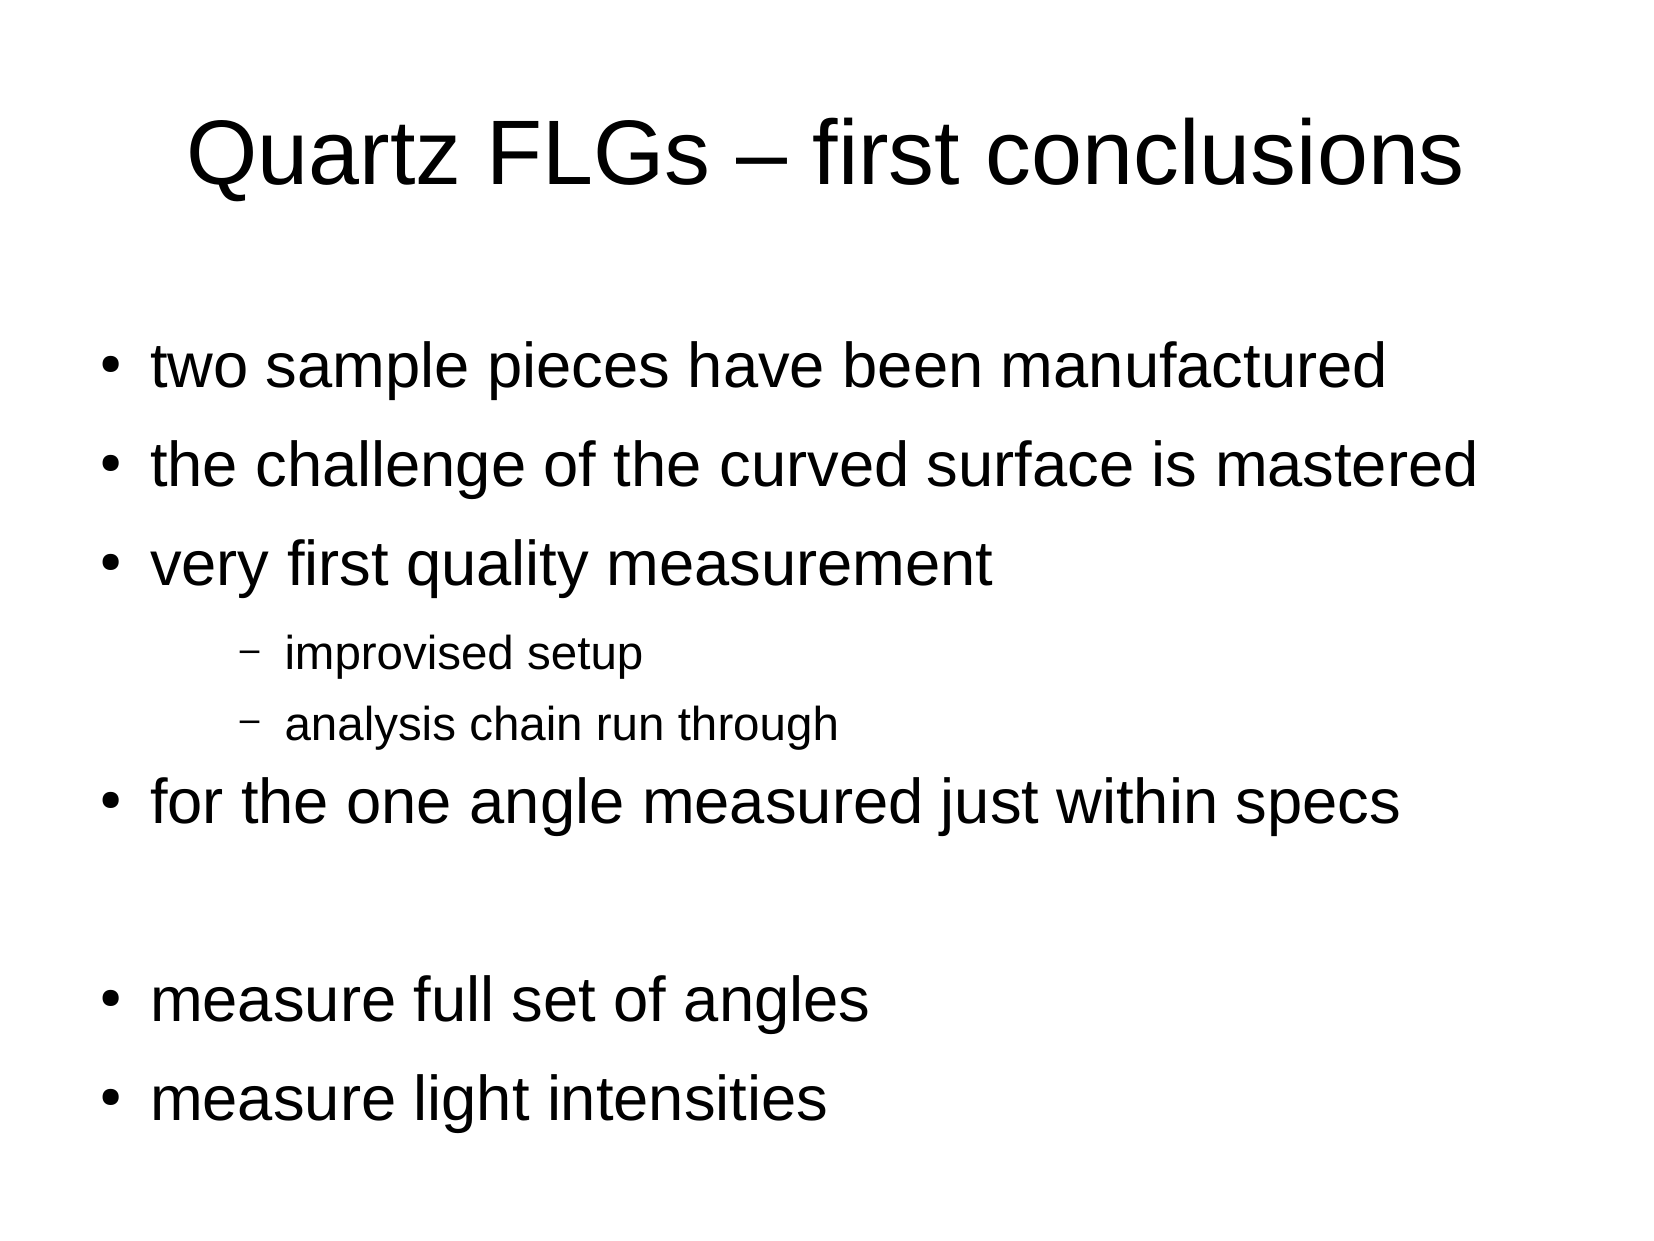

# Quartz FLGs – first conclusions
two sample pieces have been manufactured
the challenge of the curved surface is mastered
very first quality measurement
improvised setup
analysis chain run through
for the one angle measured just within specs
measure full set of angles
measure light intensities